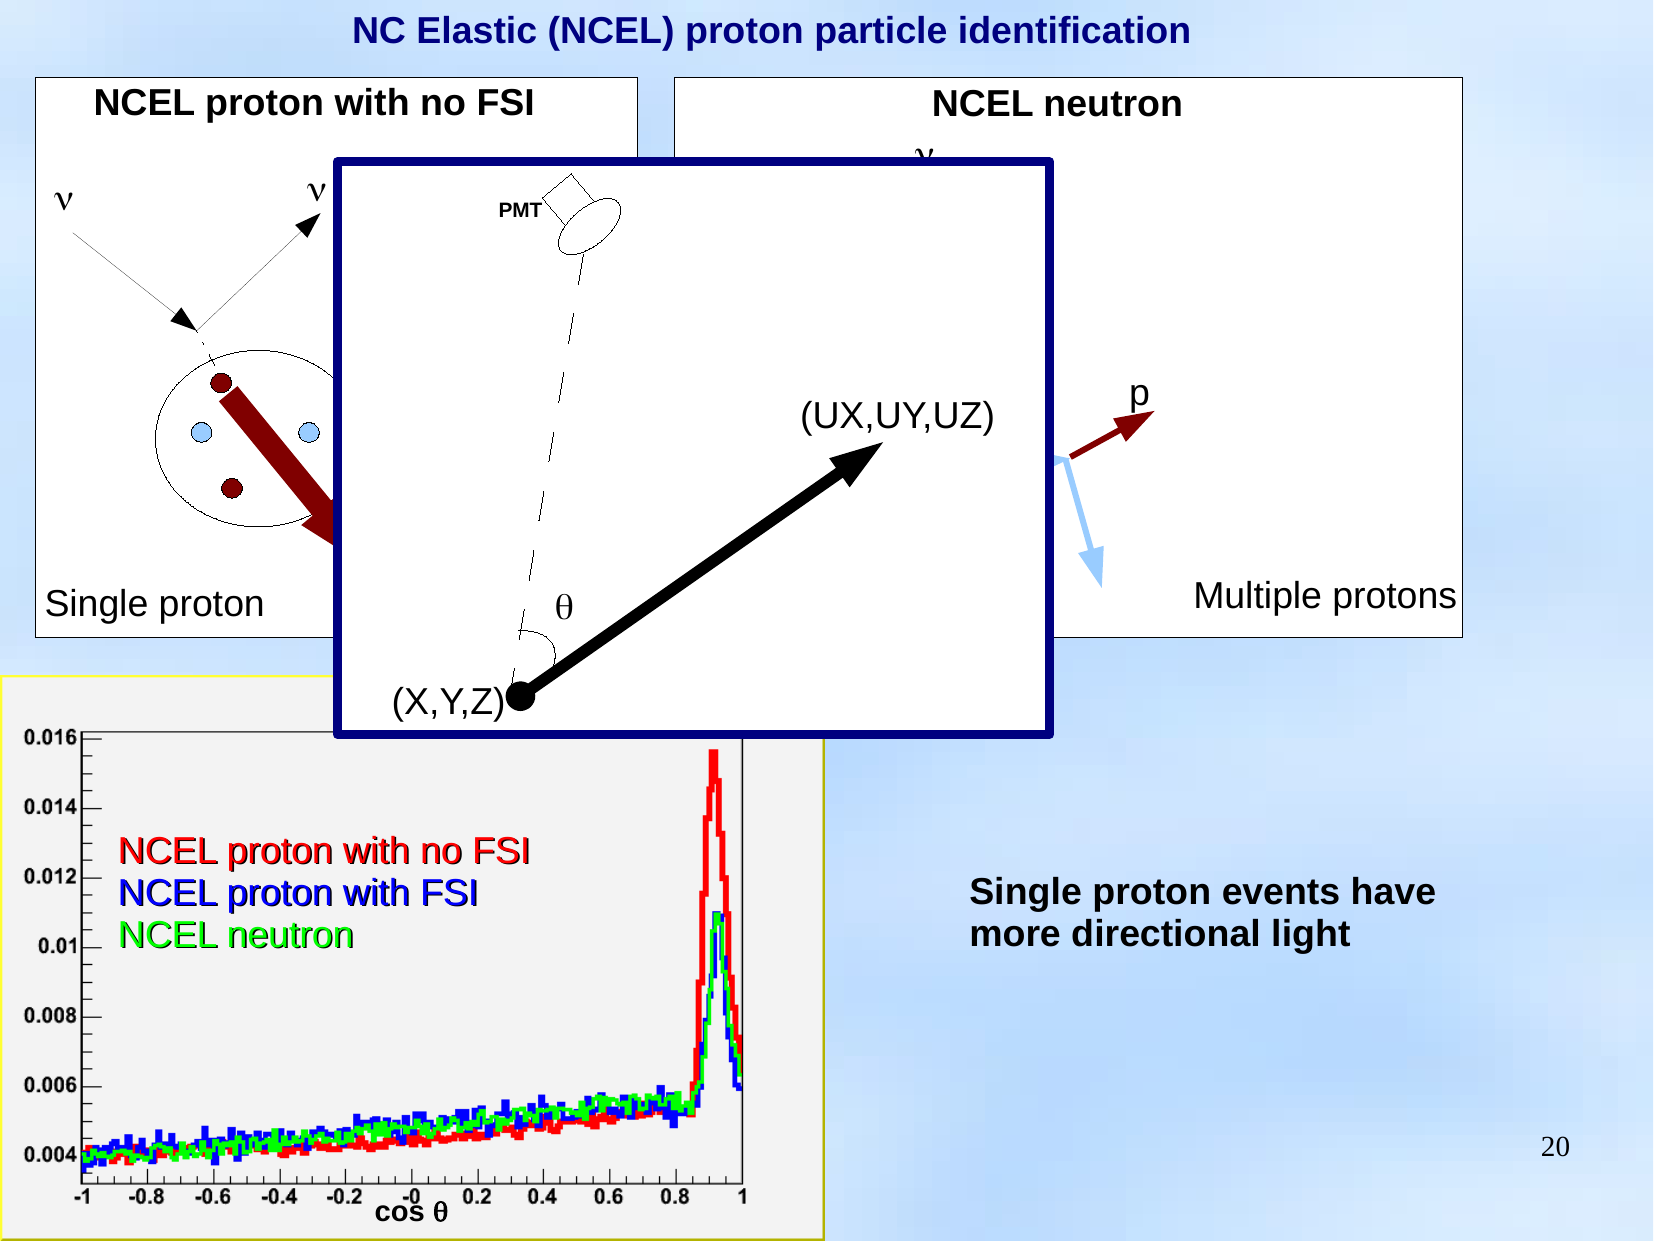

NC Elastic (NCEL) proton particle identification
NCEL proton with no FSI
NCEL neutron
n
n
n
n
PMT
p
(UX,UY,UZ)
p
p
Multiple protons
Single proton

(X,Y,Z)
NCEL proton with no FSI
NCEL proton with FSI
NCEL neutron
Single proton events have more directional light
20
cos 